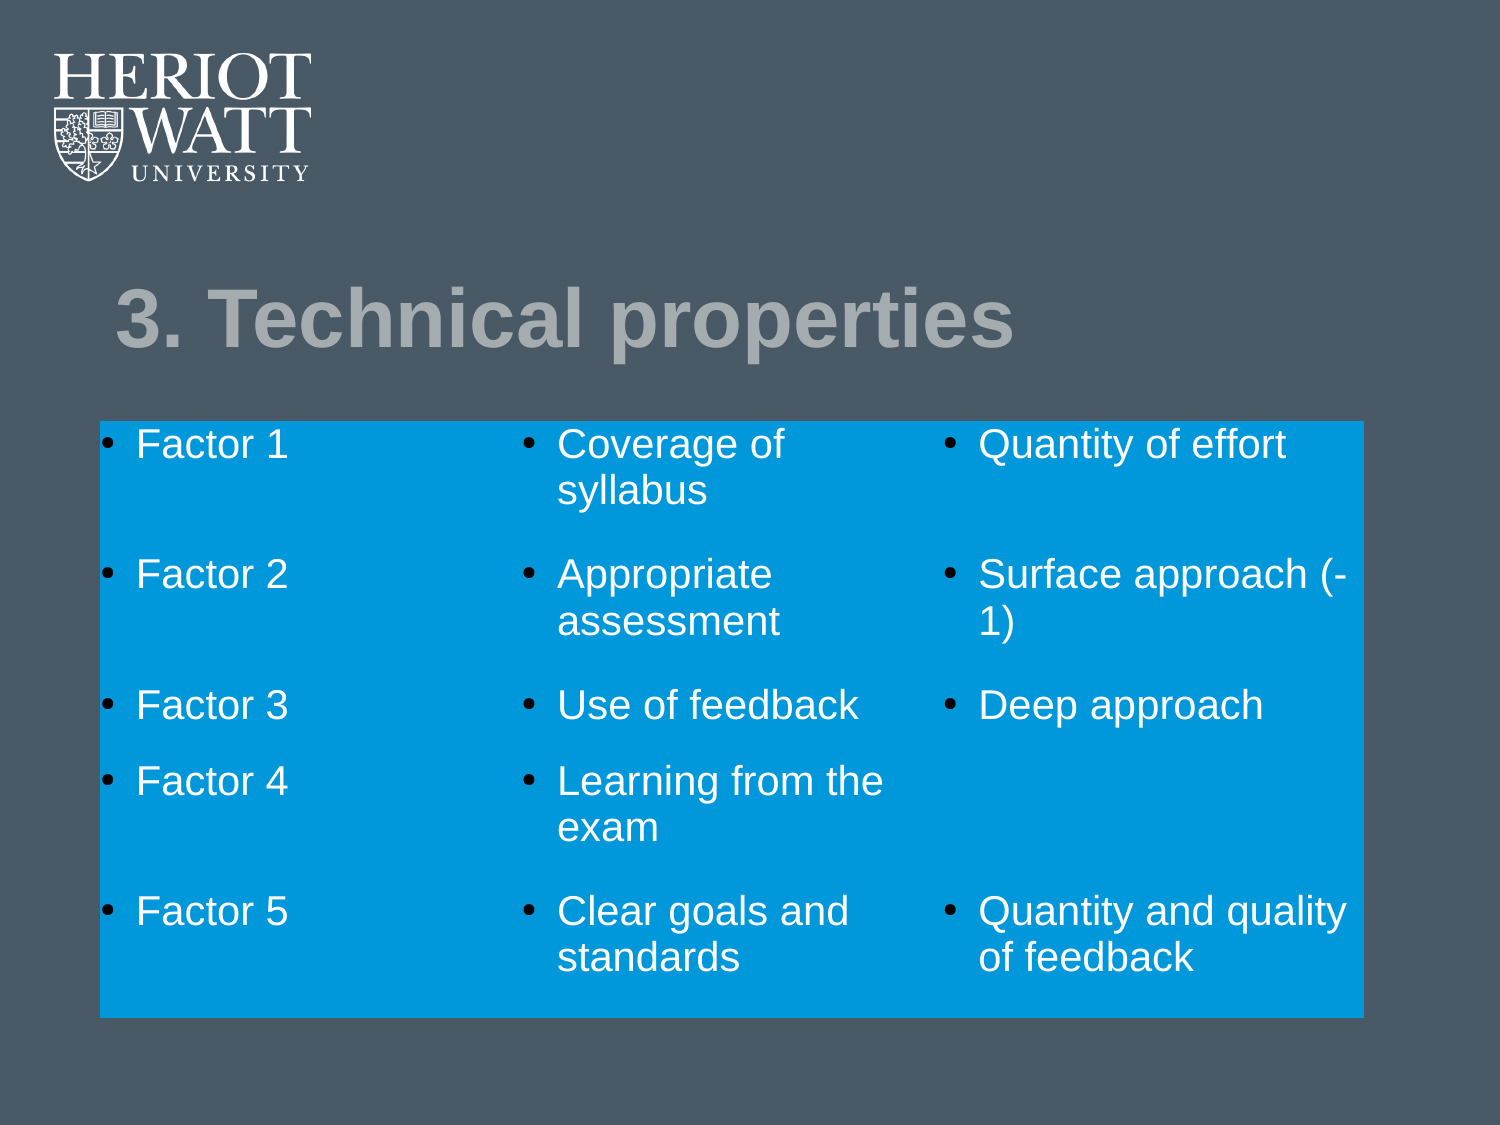

# 3. Technical properties
| Factor 1 | Coverage of syllabus | Quantity of effort |
| --- | --- | --- |
| Factor 2 | Appropriate assessment | Surface approach (-1) |
| Factor 3 | Use of feedback | Deep approach |
| Factor 4 | Learning from the exam | |
| Factor 5 | Clear goals and standards | Quantity and quality of feedback |